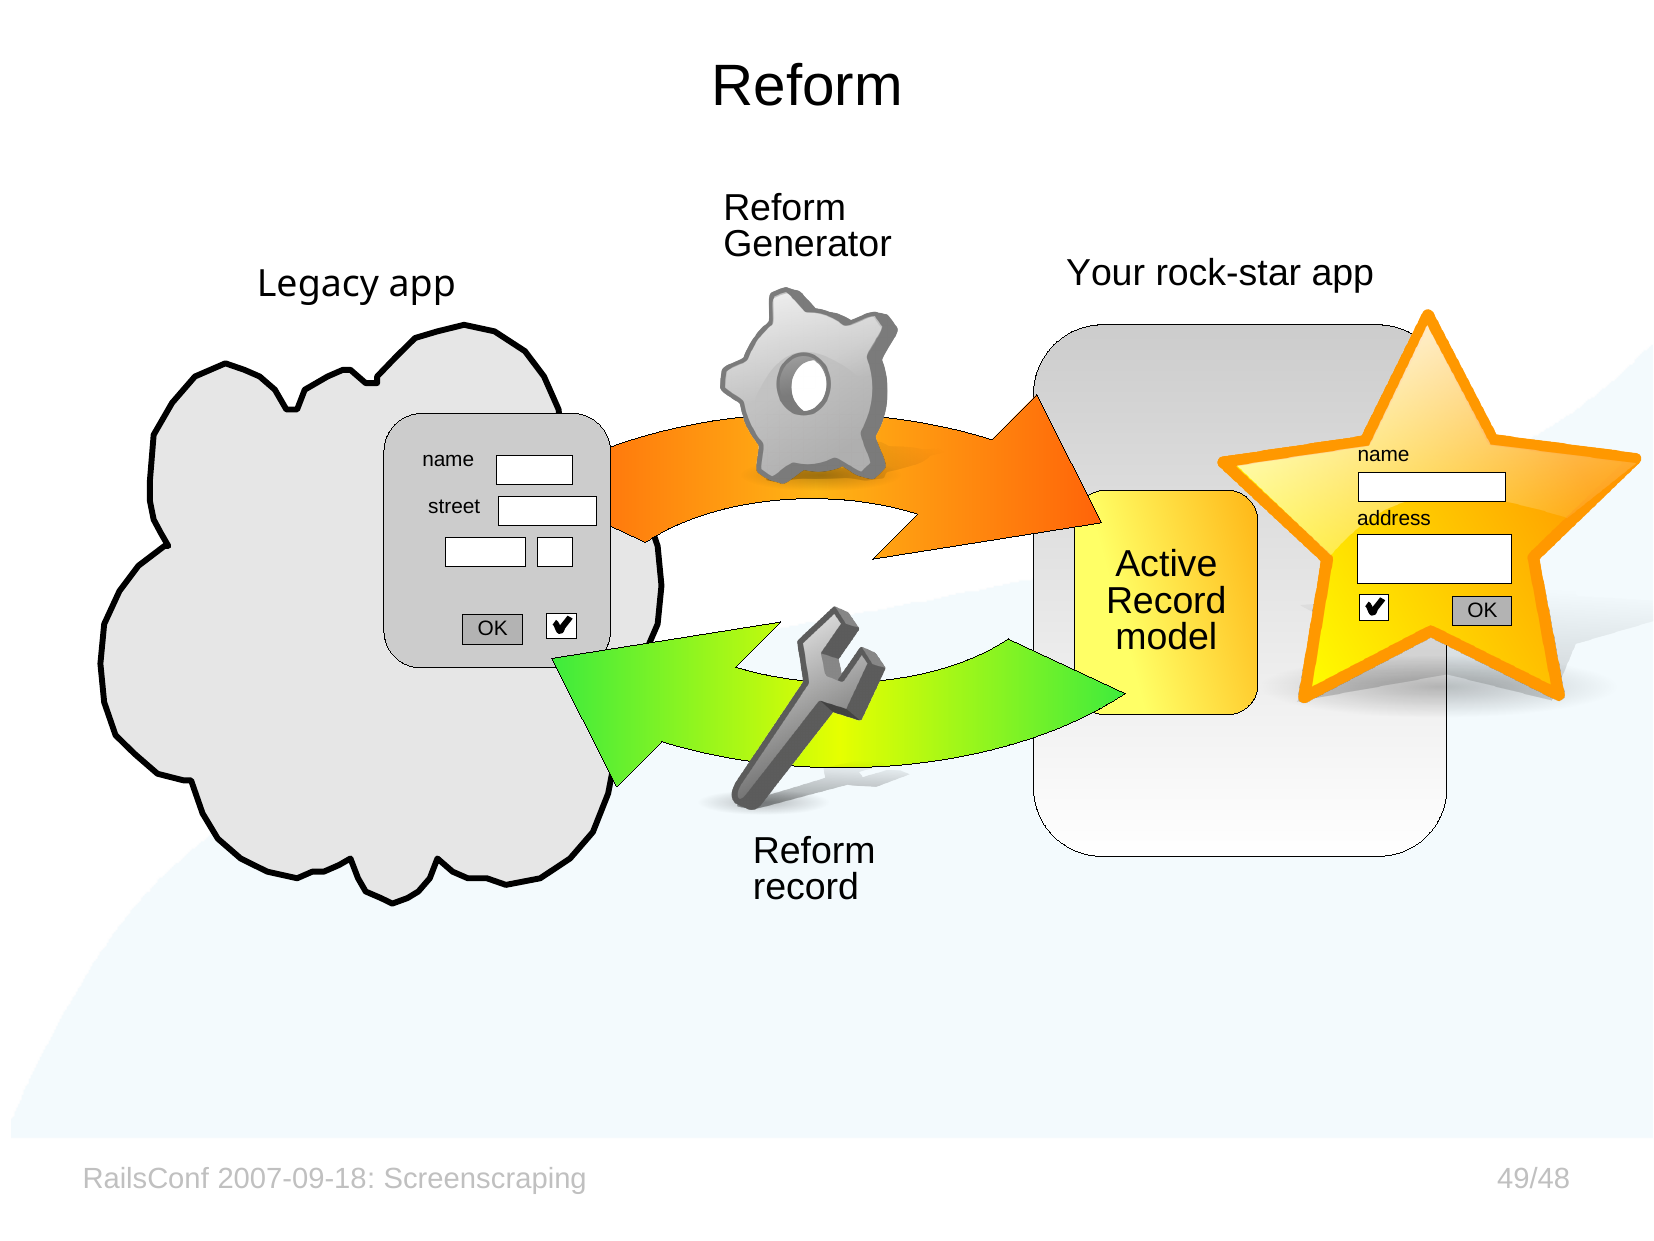

Reform
Reform Generator
Your rock-star app
Legacy app
name
name
street
Active
Record
model
address
OK
OK
Reform
record
2007-09-18
49